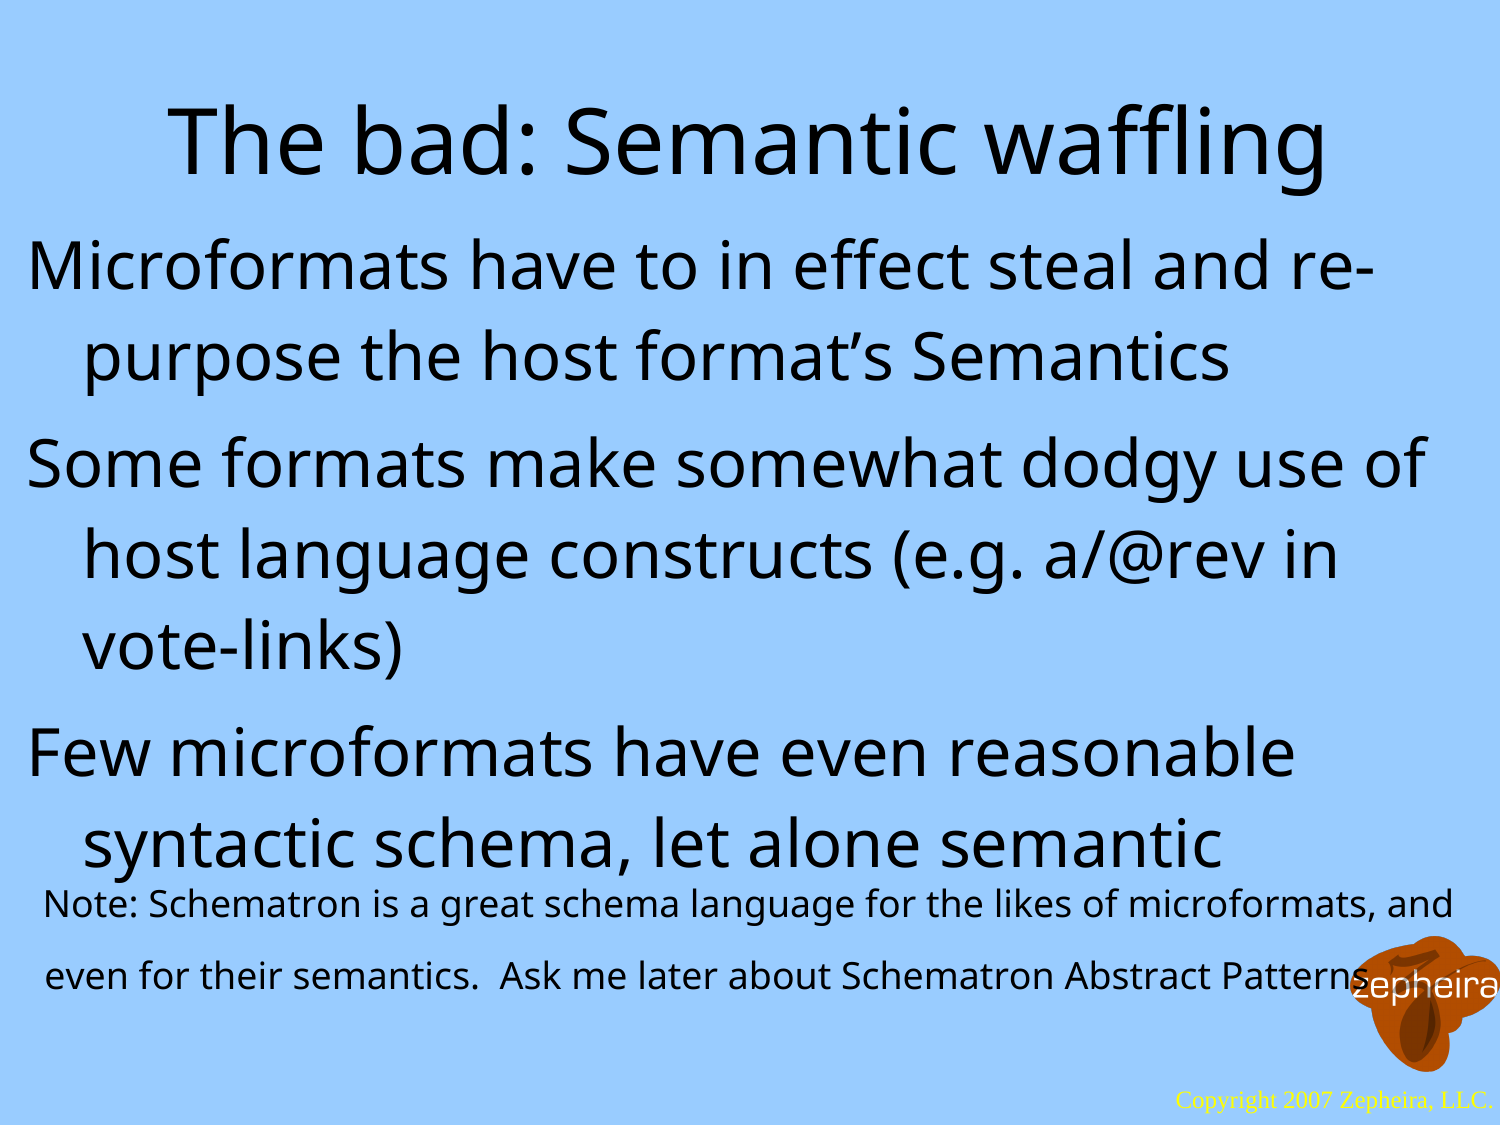

# The bad: Semantic waffling
Microformats have to in effect steal and re-purpose the host format’s Semantics
Some formats make somewhat dodgy use of host language constructs (e.g. a/@rev in vote-links)
Few microformats have even reasonable syntactic schema, let alone semantic
Note: Schematron is a great schema language for the likes of microformats, and even for their semantics. Ask me later about Schematron Abstract Patterns